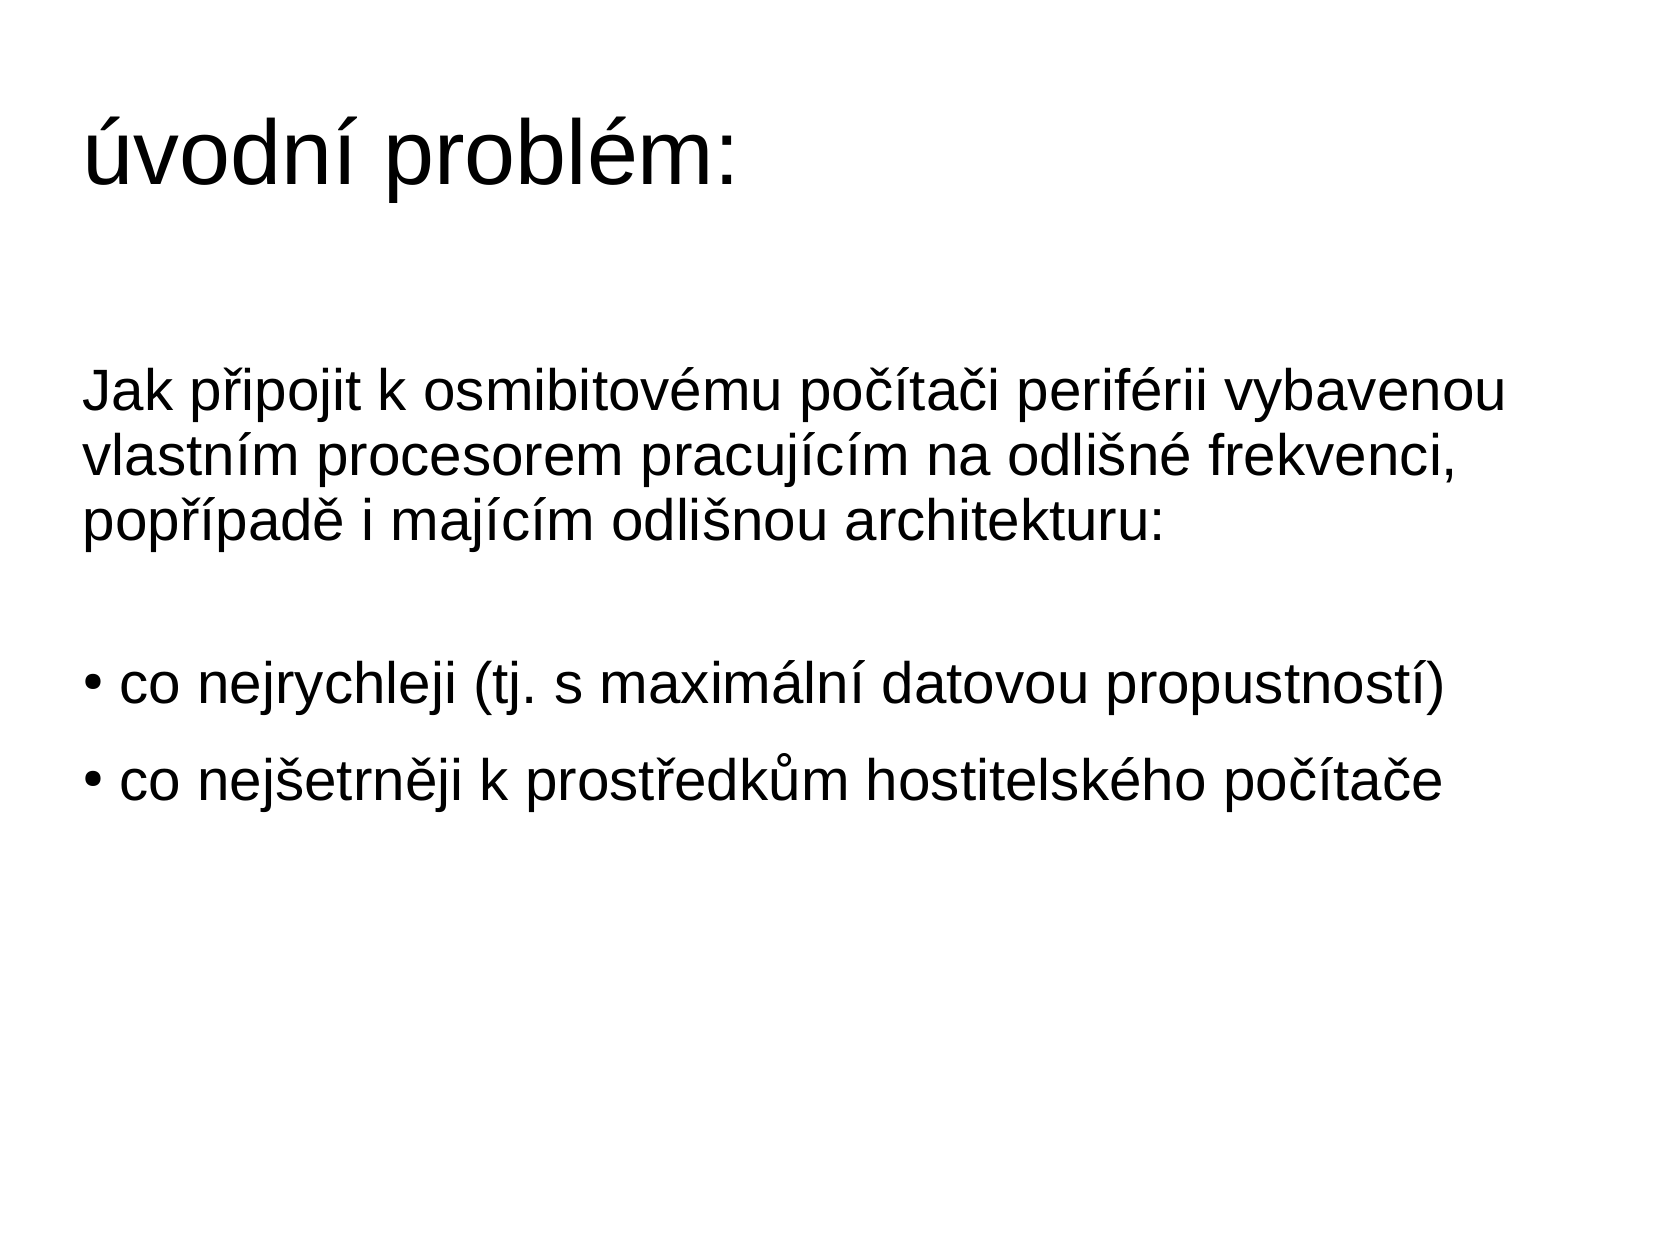

# úvodní problém:
Jak připojit k osmibitovému počítači periférii vybavenou vlastním procesorem pracujícím na odlišné frekvenci, popřípadě i majícím odlišnou architekturu:
 co nejrychleji (tj. s maximální datovou propustností)
 co nejšetrněji k prostředkům hostitelského počítače